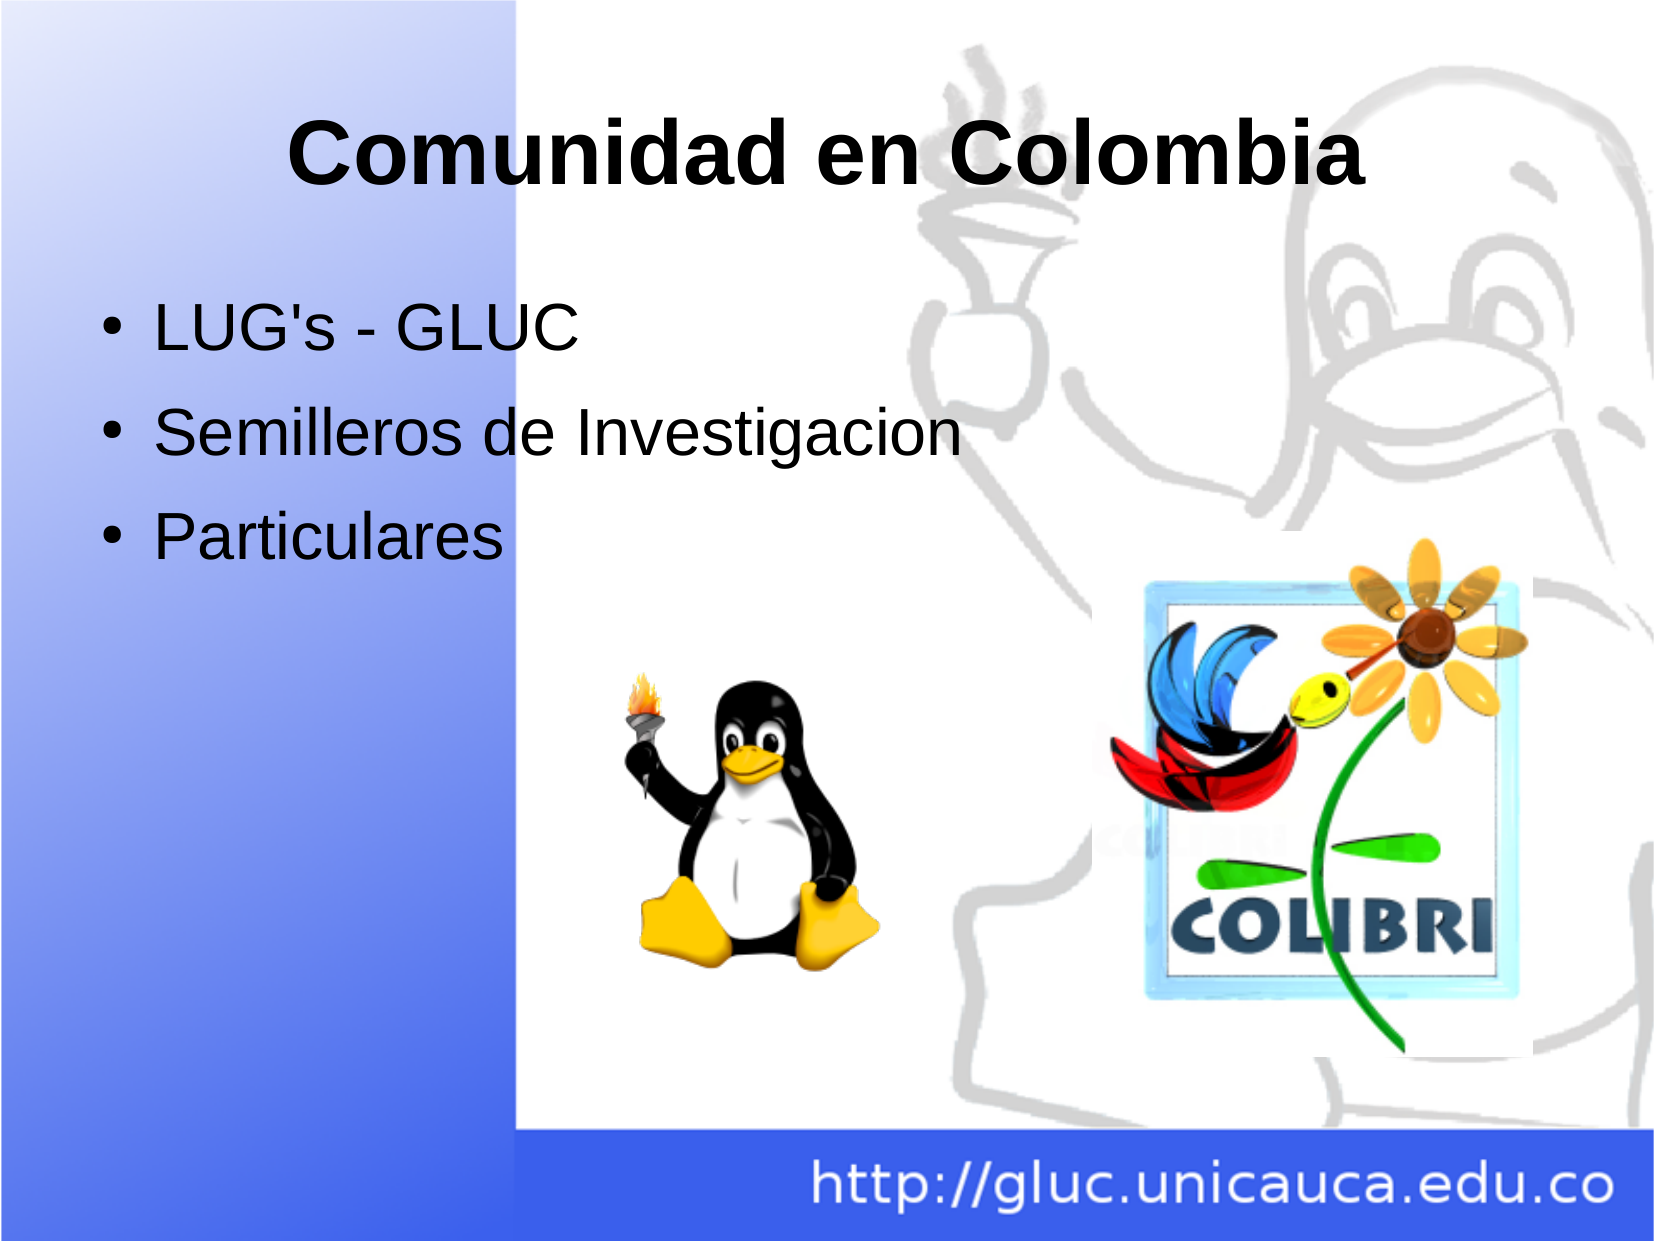

# Comunidad en Colombia
LUG's - GLUC
Semilleros de Investigacion
Particulares